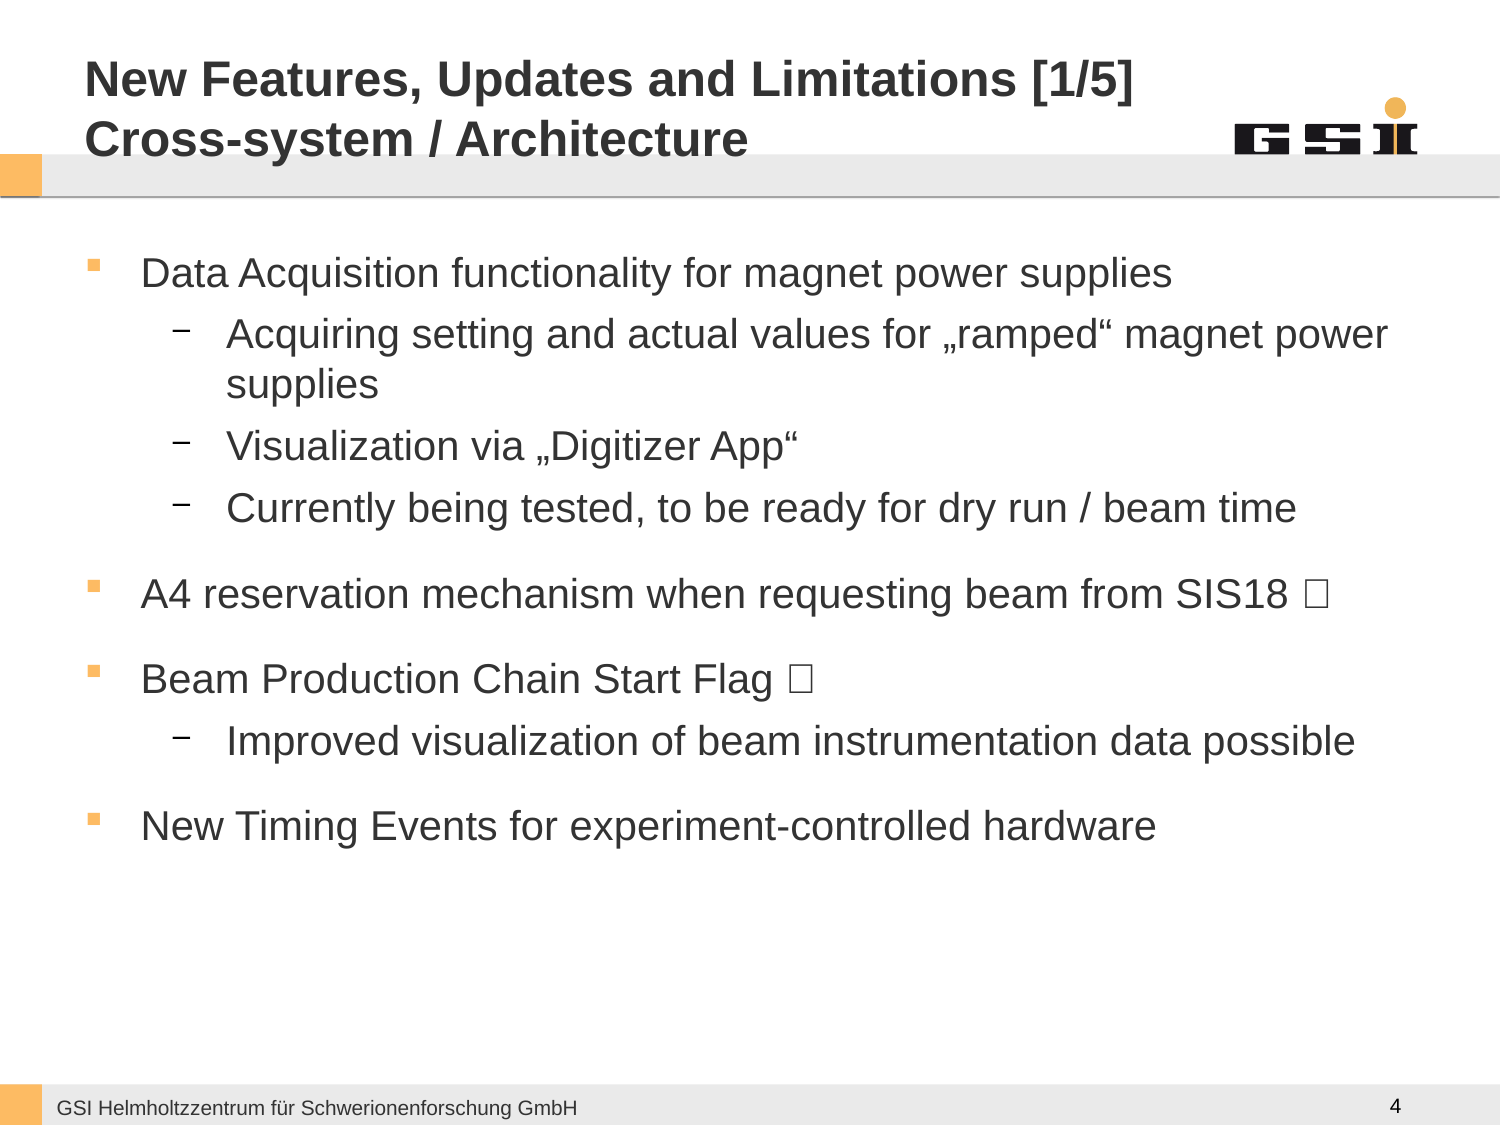

# New Features, Updates and Limitations [1/5] Cross-system / Architecture
Data Acquisition functionality for magnet power supplies
Acquiring setting and actual values for „ramped“ magnet power supplies
Visualization via „Digitizer App“
Currently being tested, to be ready for dry run / beam time
A4 reservation mechanism when requesting beam from SIS18 🔗
Beam Production Chain Start Flag 🔗
Improved visualization of beam instrumentation data possible
New Timing Events for experiment-controlled hardware